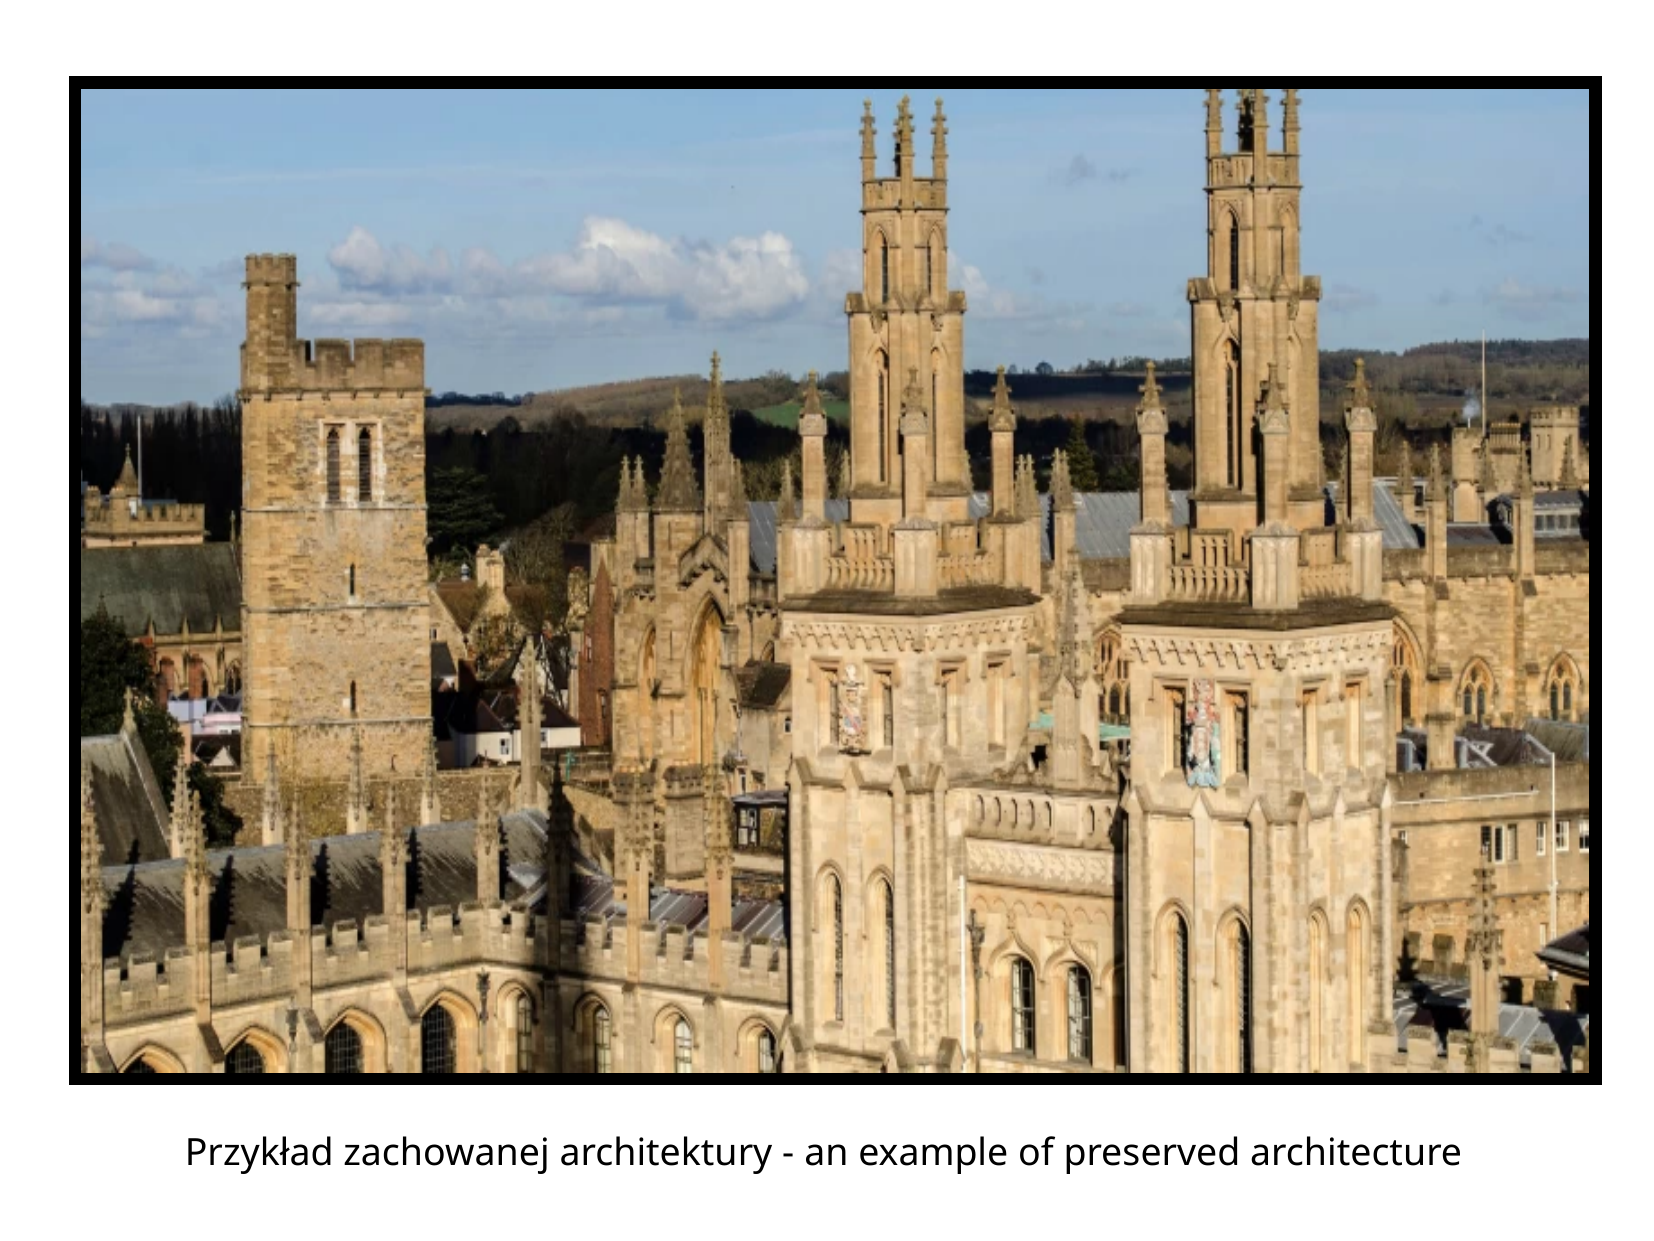

Przykład zachowanej architektury - an example of preserved architecture